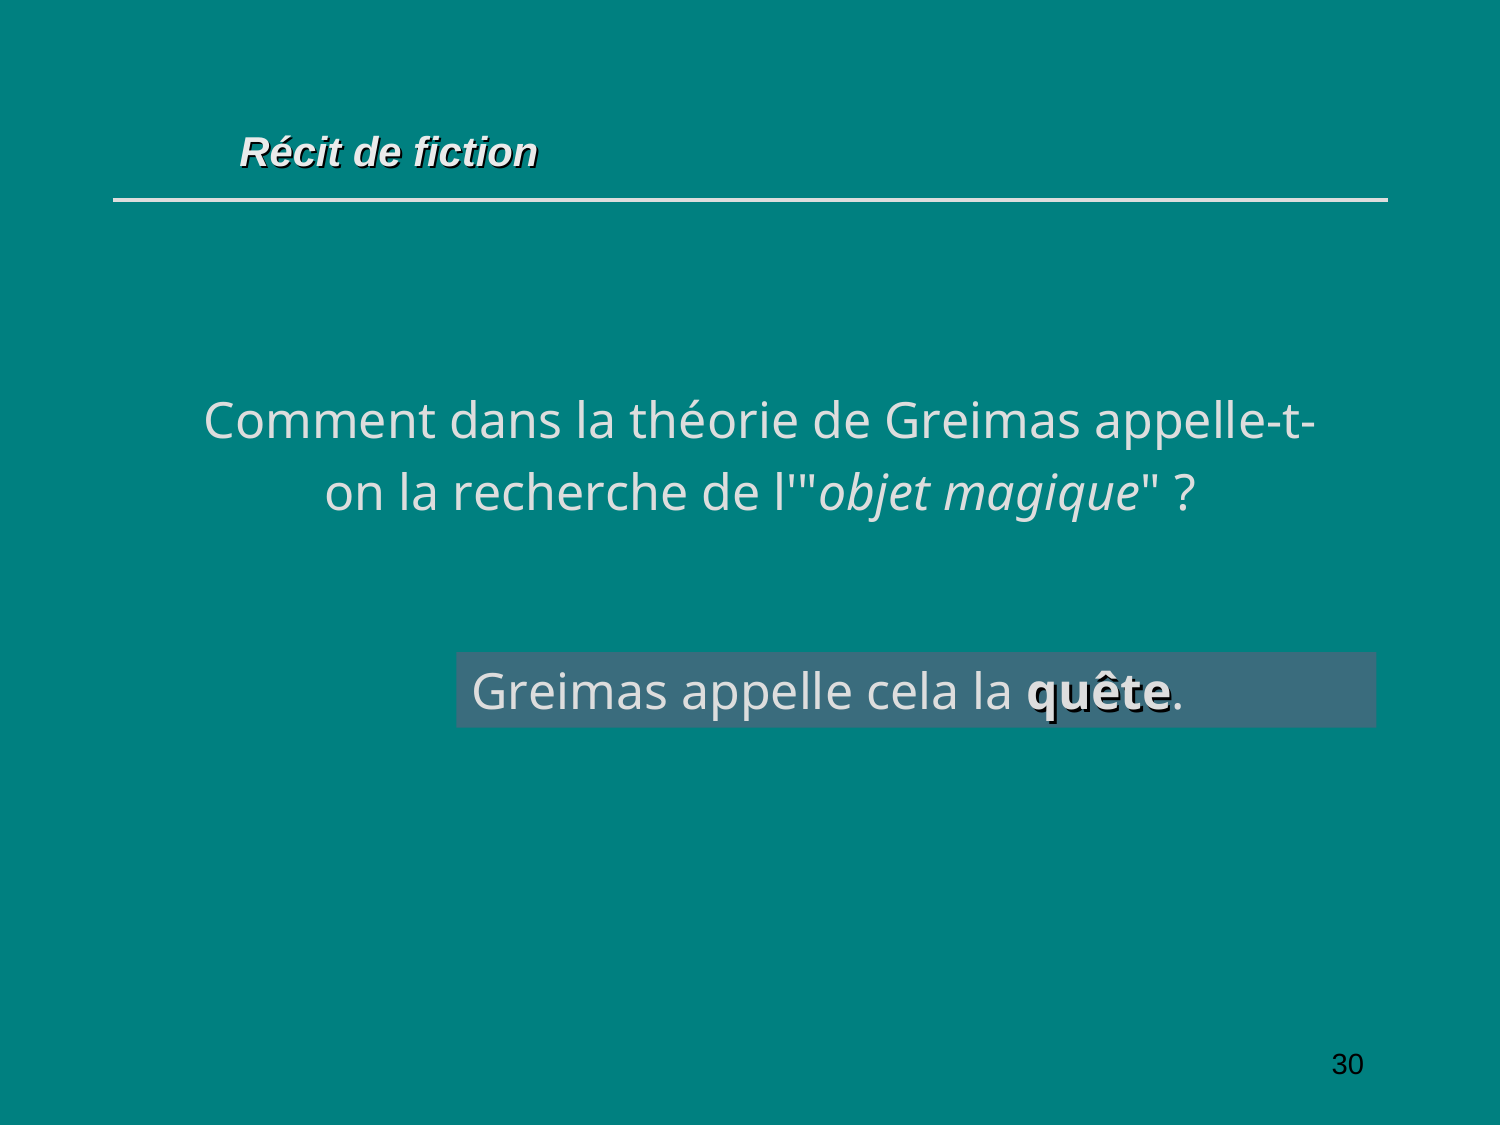

Récit de fiction
Comment dans la théorie de Greimas appelle-t-on la recherche de l'"objet magique" ?
Greimas appelle cela la quête.
30